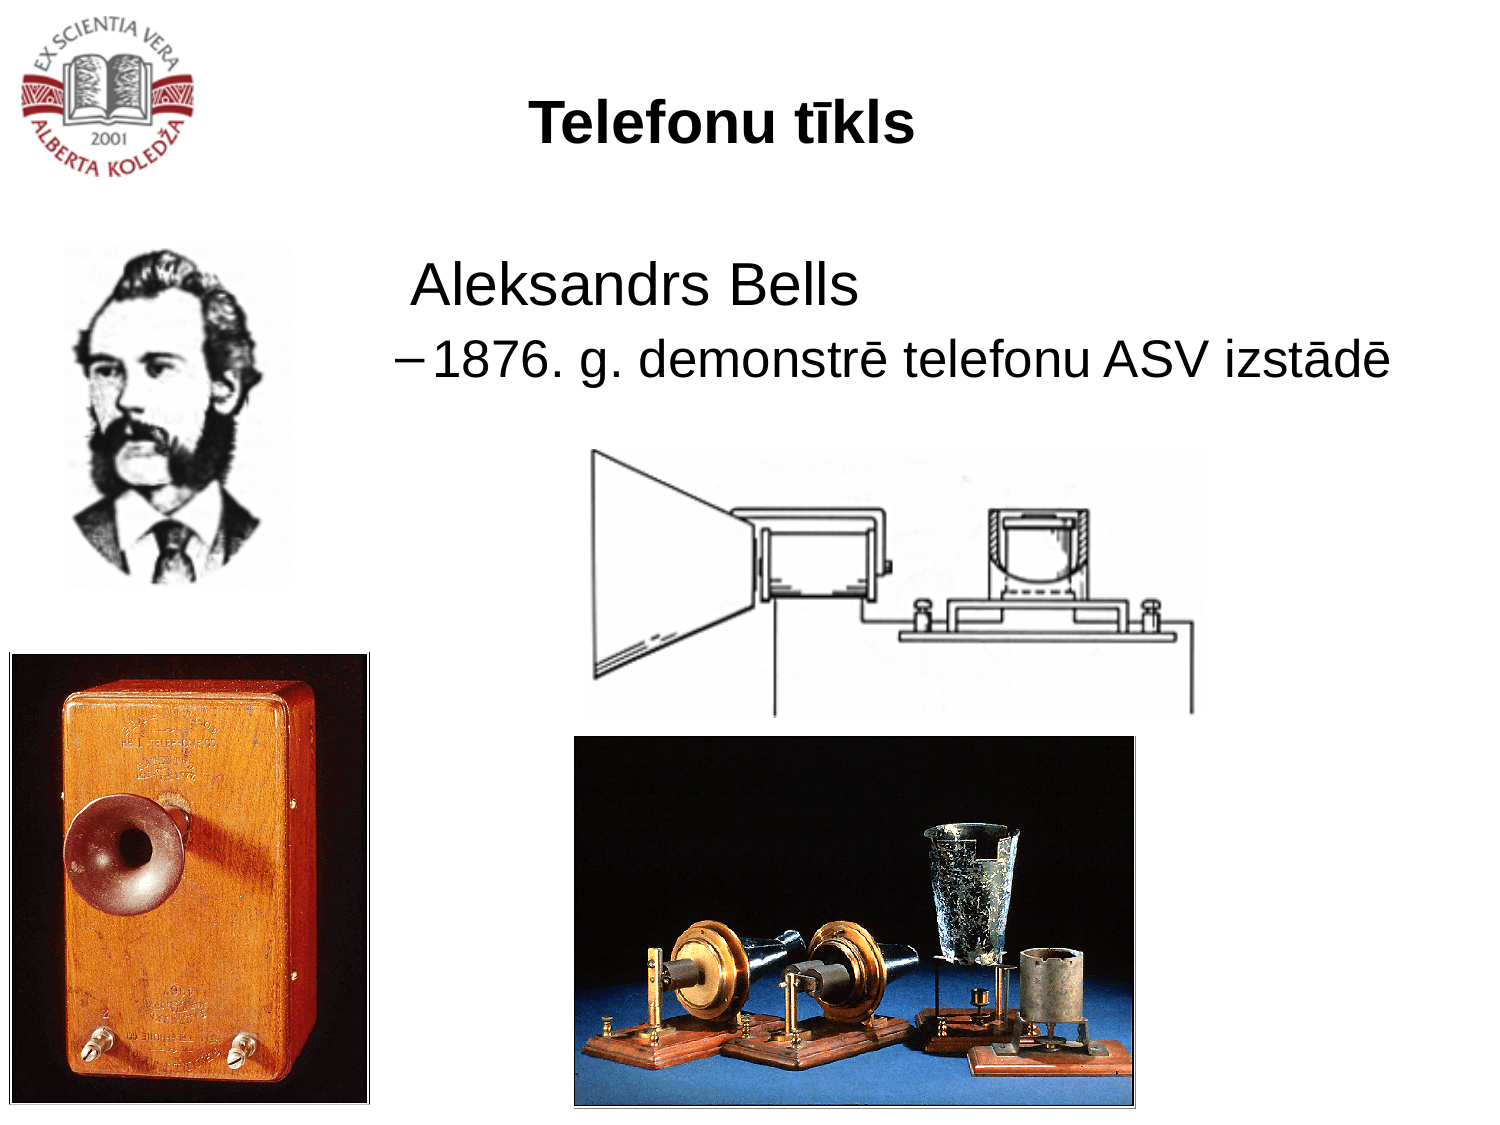

# Telefonu tīkls
Aleksandrs Bells
1876. g. demonstrē telefonu ASV izstādē